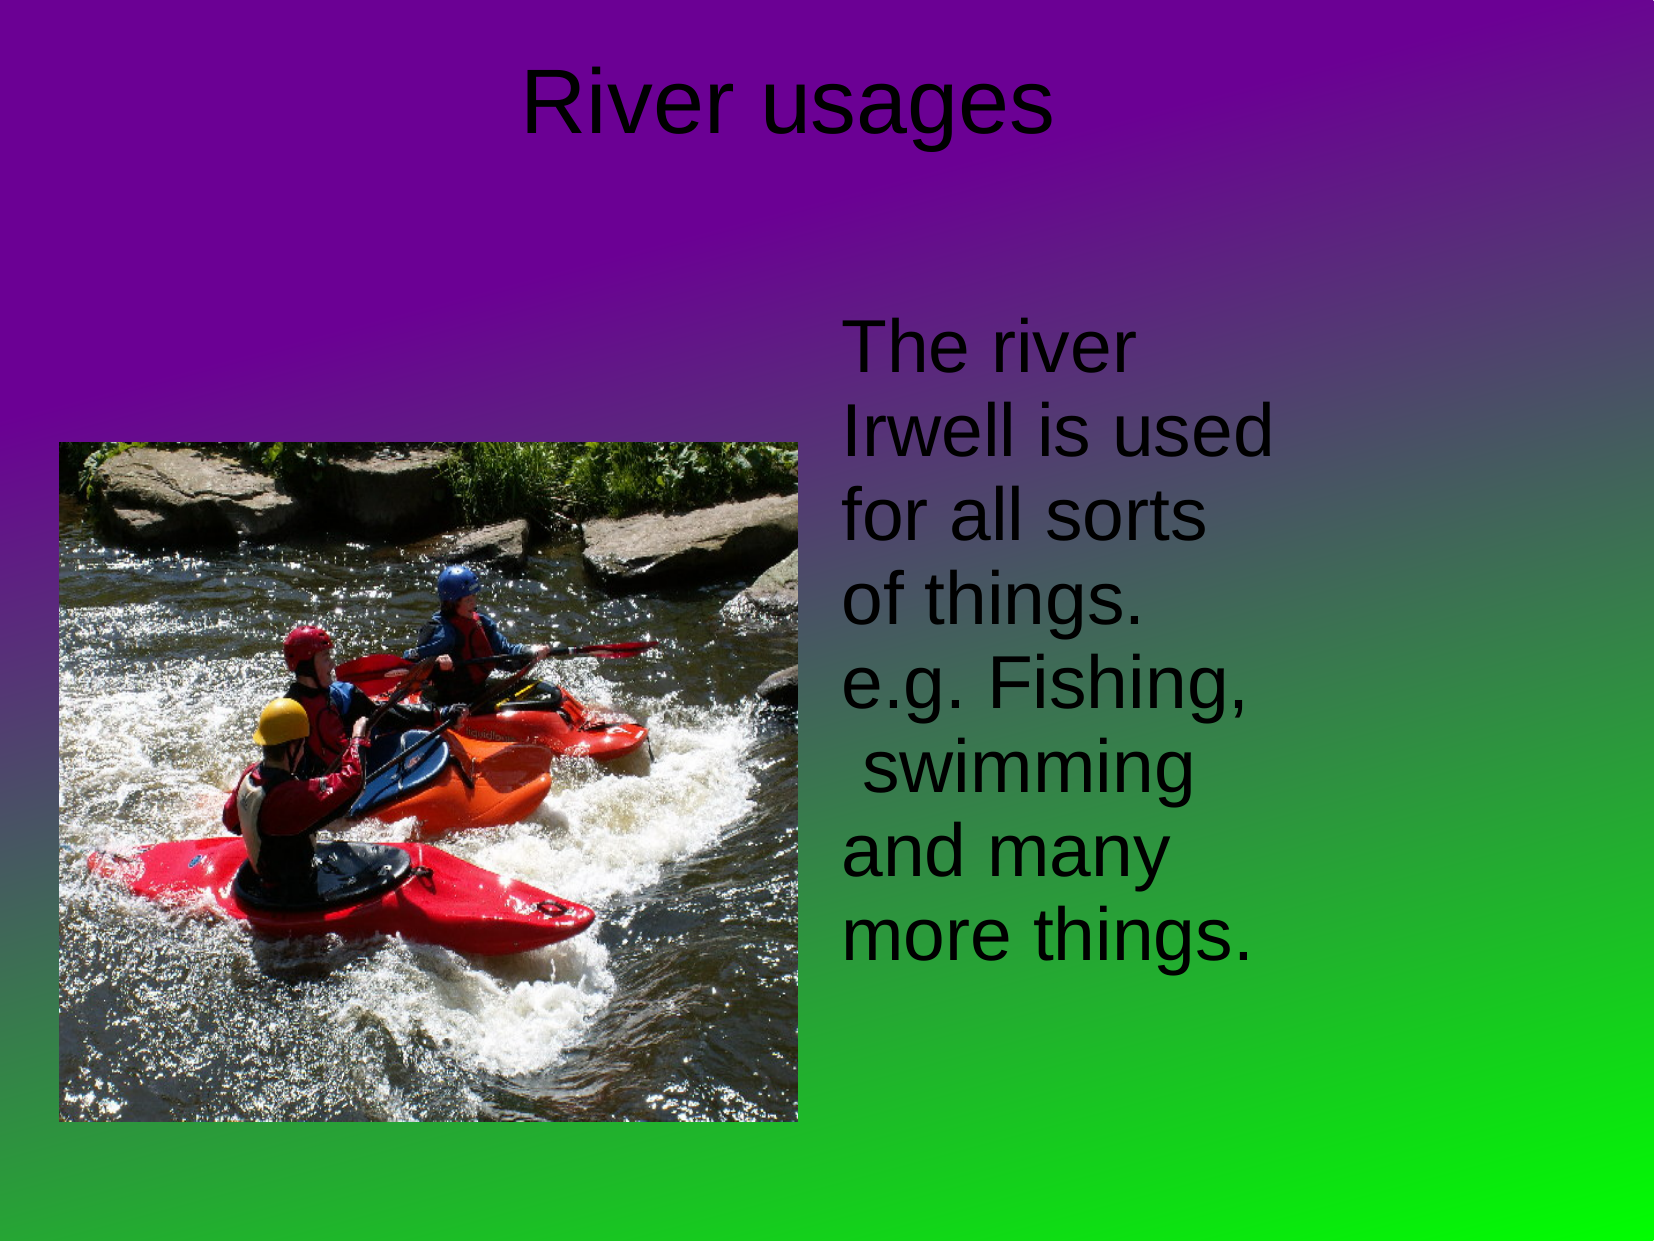

# River usages
The river Irwell is used for all sorts of things. e.g. Fishing,
 swimming and many more things.